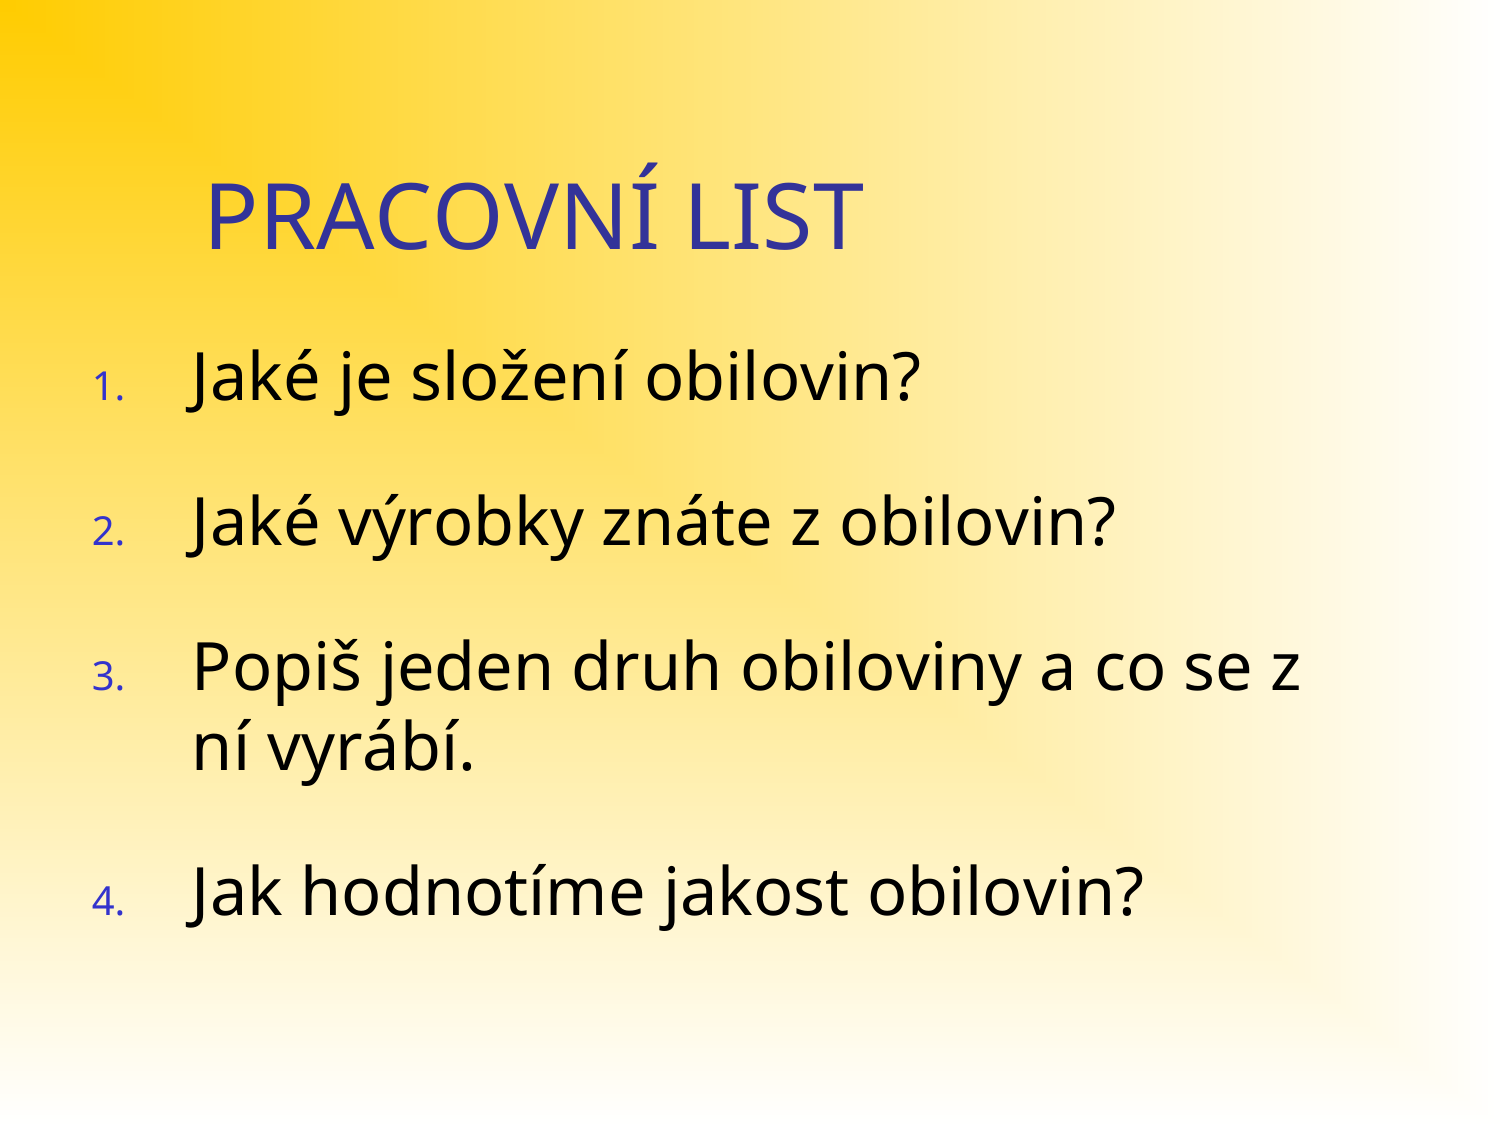

# PRACOVNÍ LIST
Jaké je složení obilovin?
Jaké výrobky znáte z obilovin?
Popiš jeden druh obiloviny a co se z ní vyrábí.
Jak hodnotíme jakost obilovin?